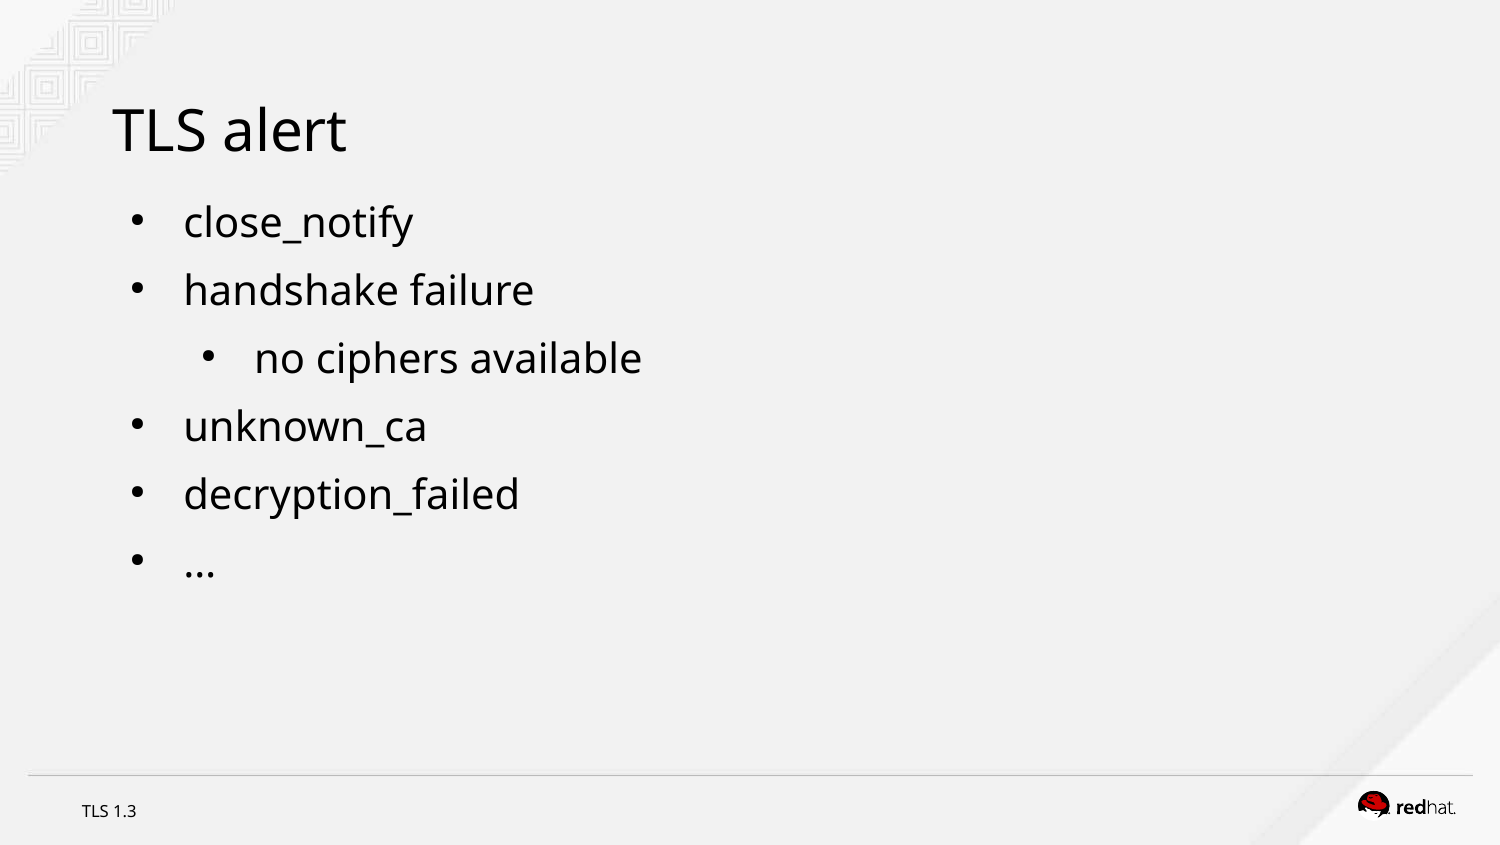

# TLS alert
close_notify
handshake failure
no ciphers available
unknown_ca
decryption_failed
…
TLS 1.3